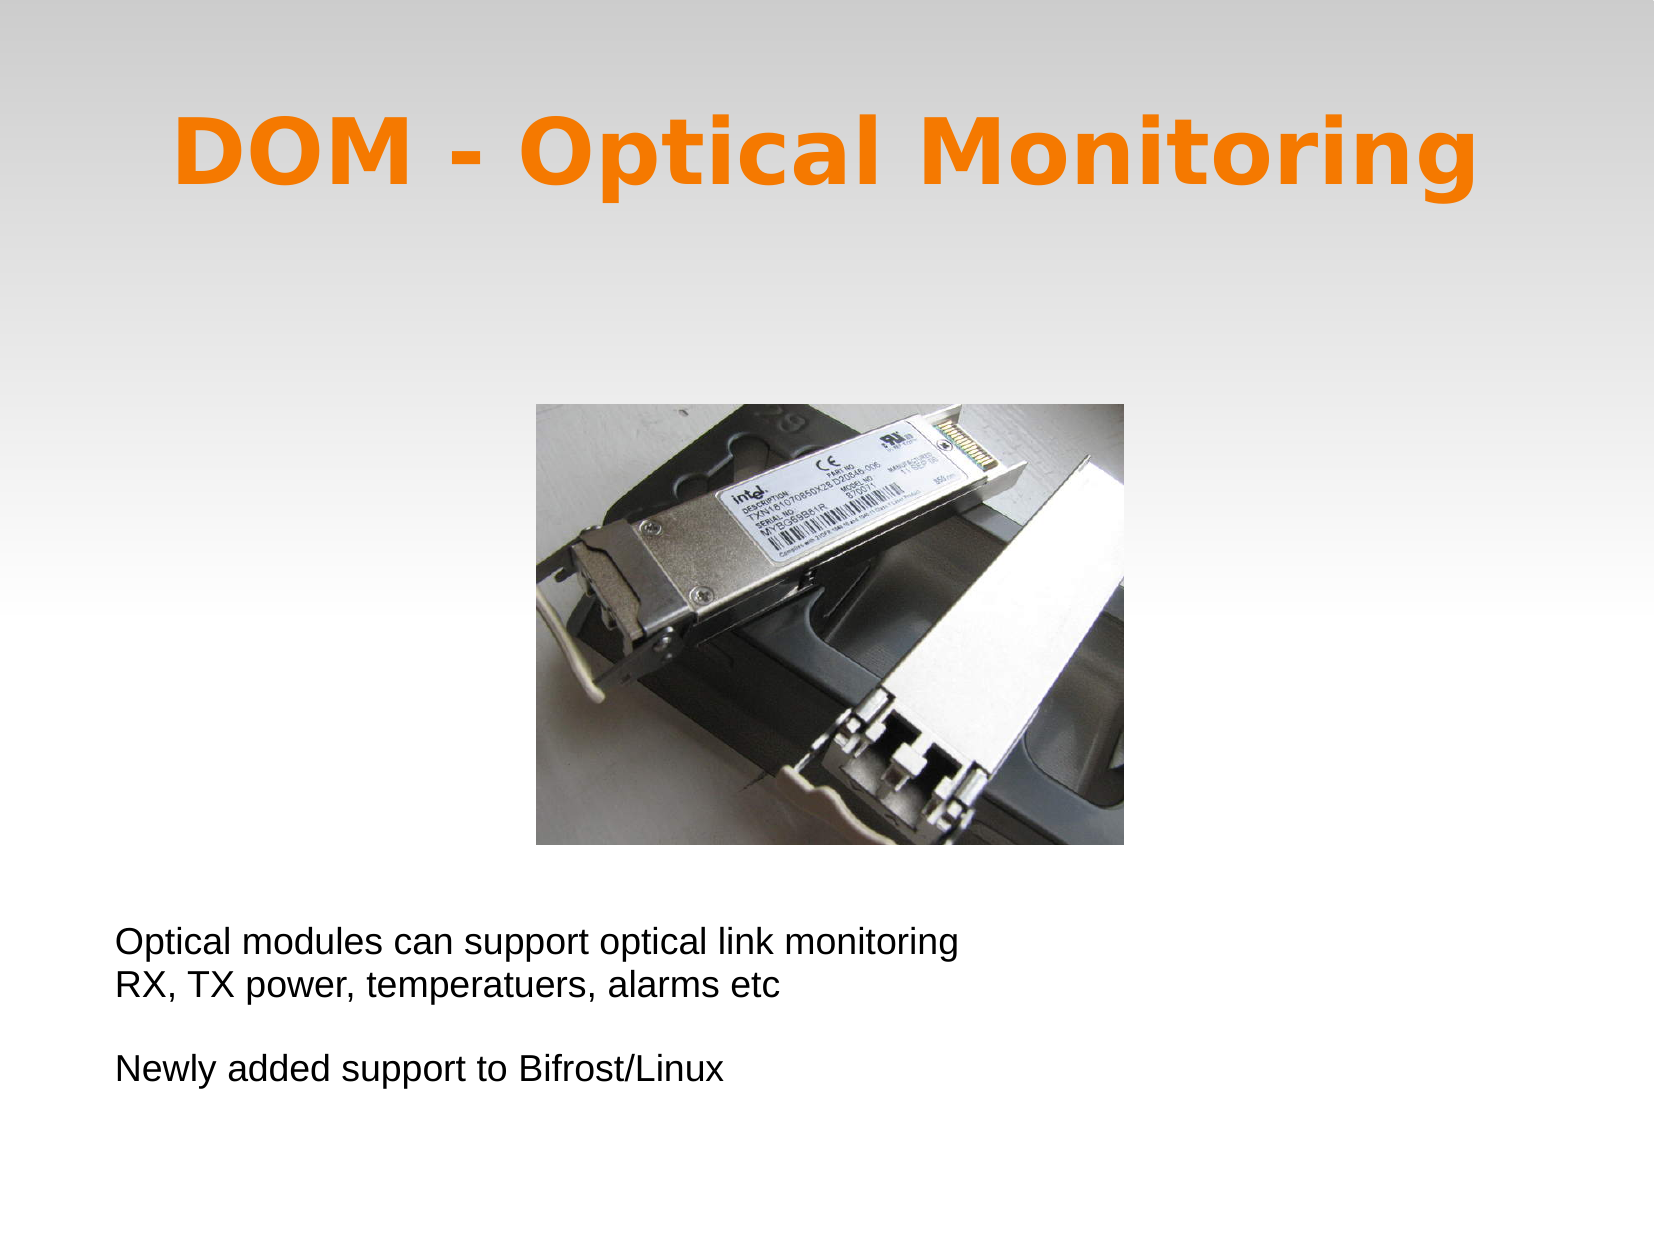

# DOM - Optical Monitoring
Optical modules can support optical link monitoring
RX, TX power, temperatuers, alarms etc
Newly added support to Bifrost/Linux